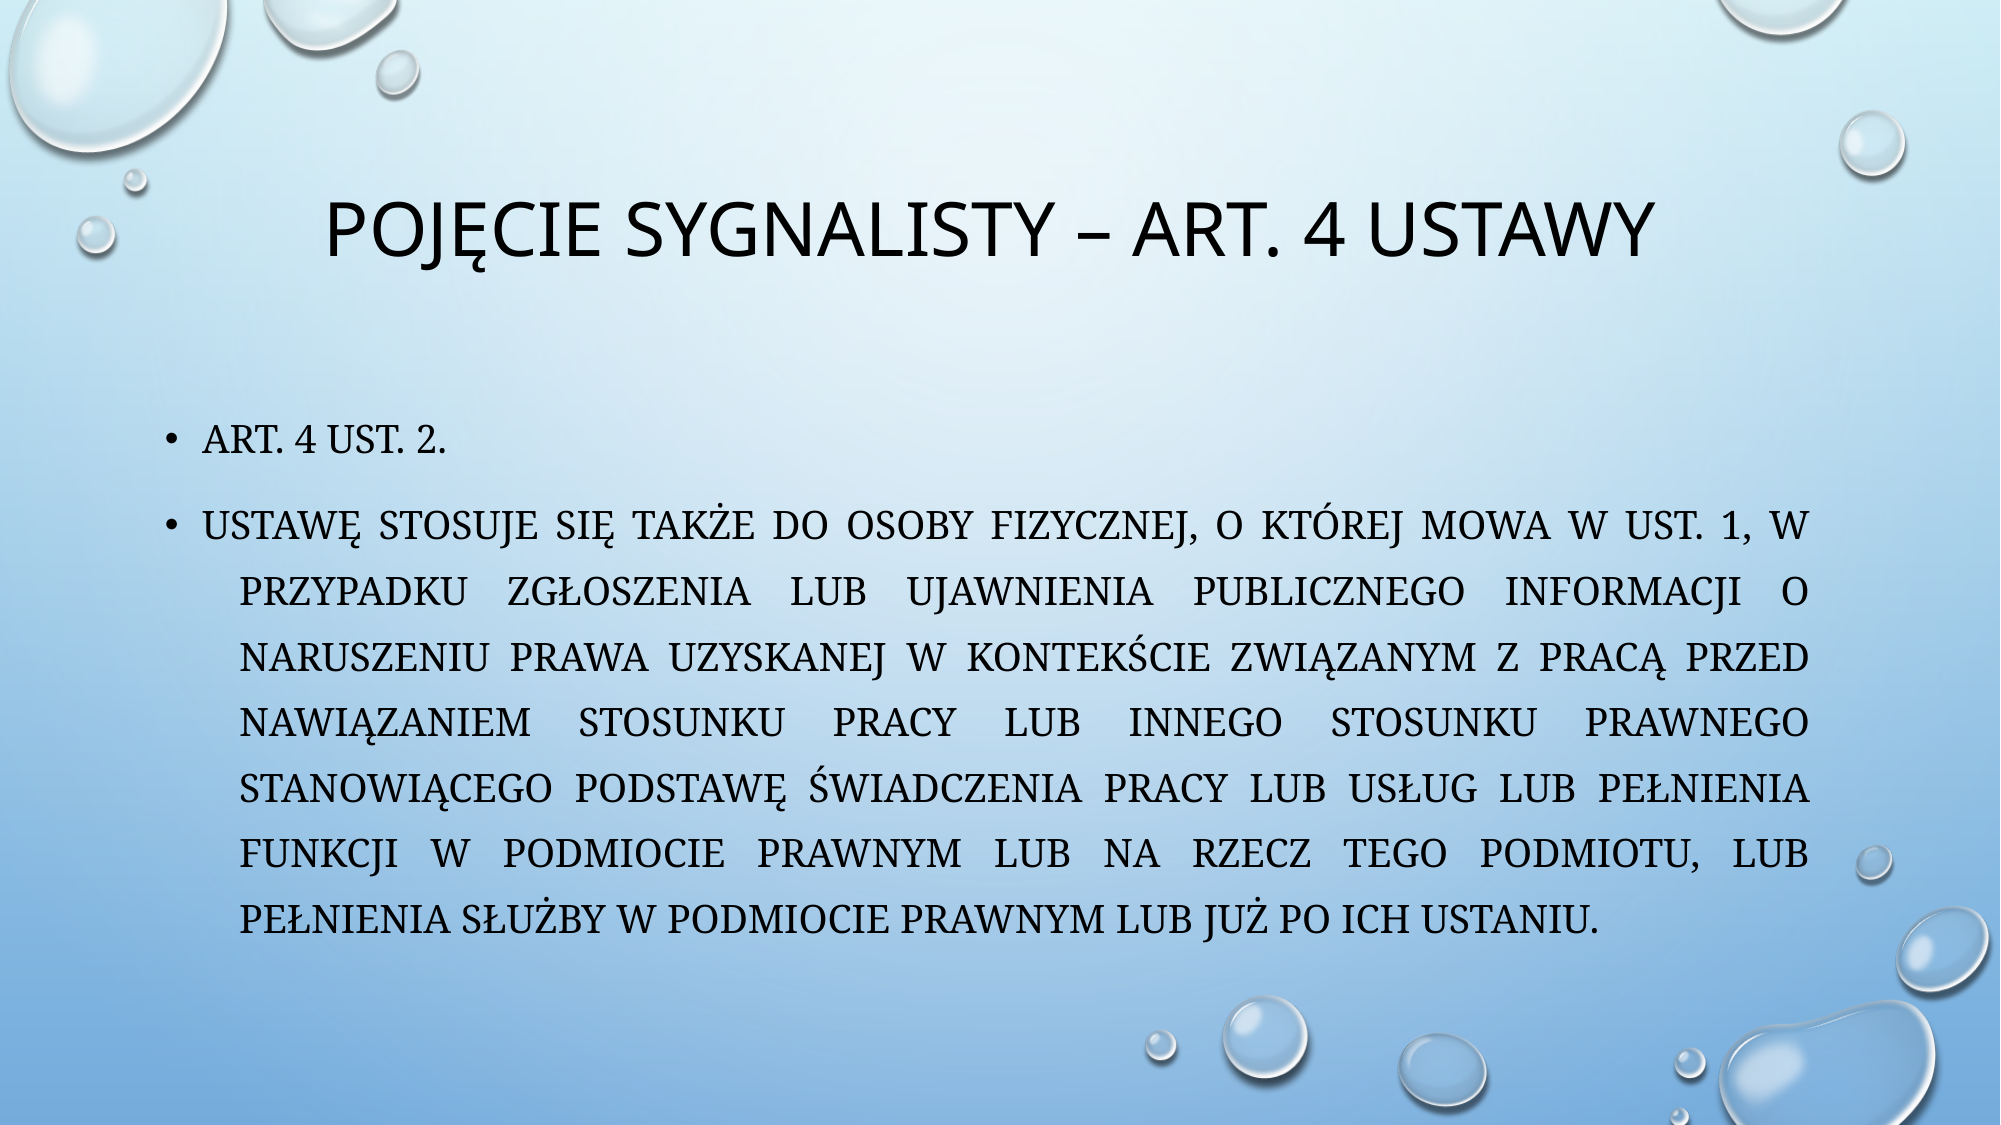

# Pojęcie sygnalisty – art. 4 ustawy
Art. 4 ust. 2.
Ustawę stosuje się także do osoby fizycznej, o której mowa w ust. 1, w przypadku zgłoszenia lub ujawnienia publicznego informacji o naruszeniu prawa uzyskanej w kontekście związanym z pracą przed nawiązaniem stosunku pracy lub innego stosunku prawnego stanowiącego podstawę świadczenia pracy lub usług lub pełnienia funkcji w podmiocie prawnym lub na rzecz tego podmiotu, lub pełnienia służby w podmiocie prawnym lub już po ich ustaniu.